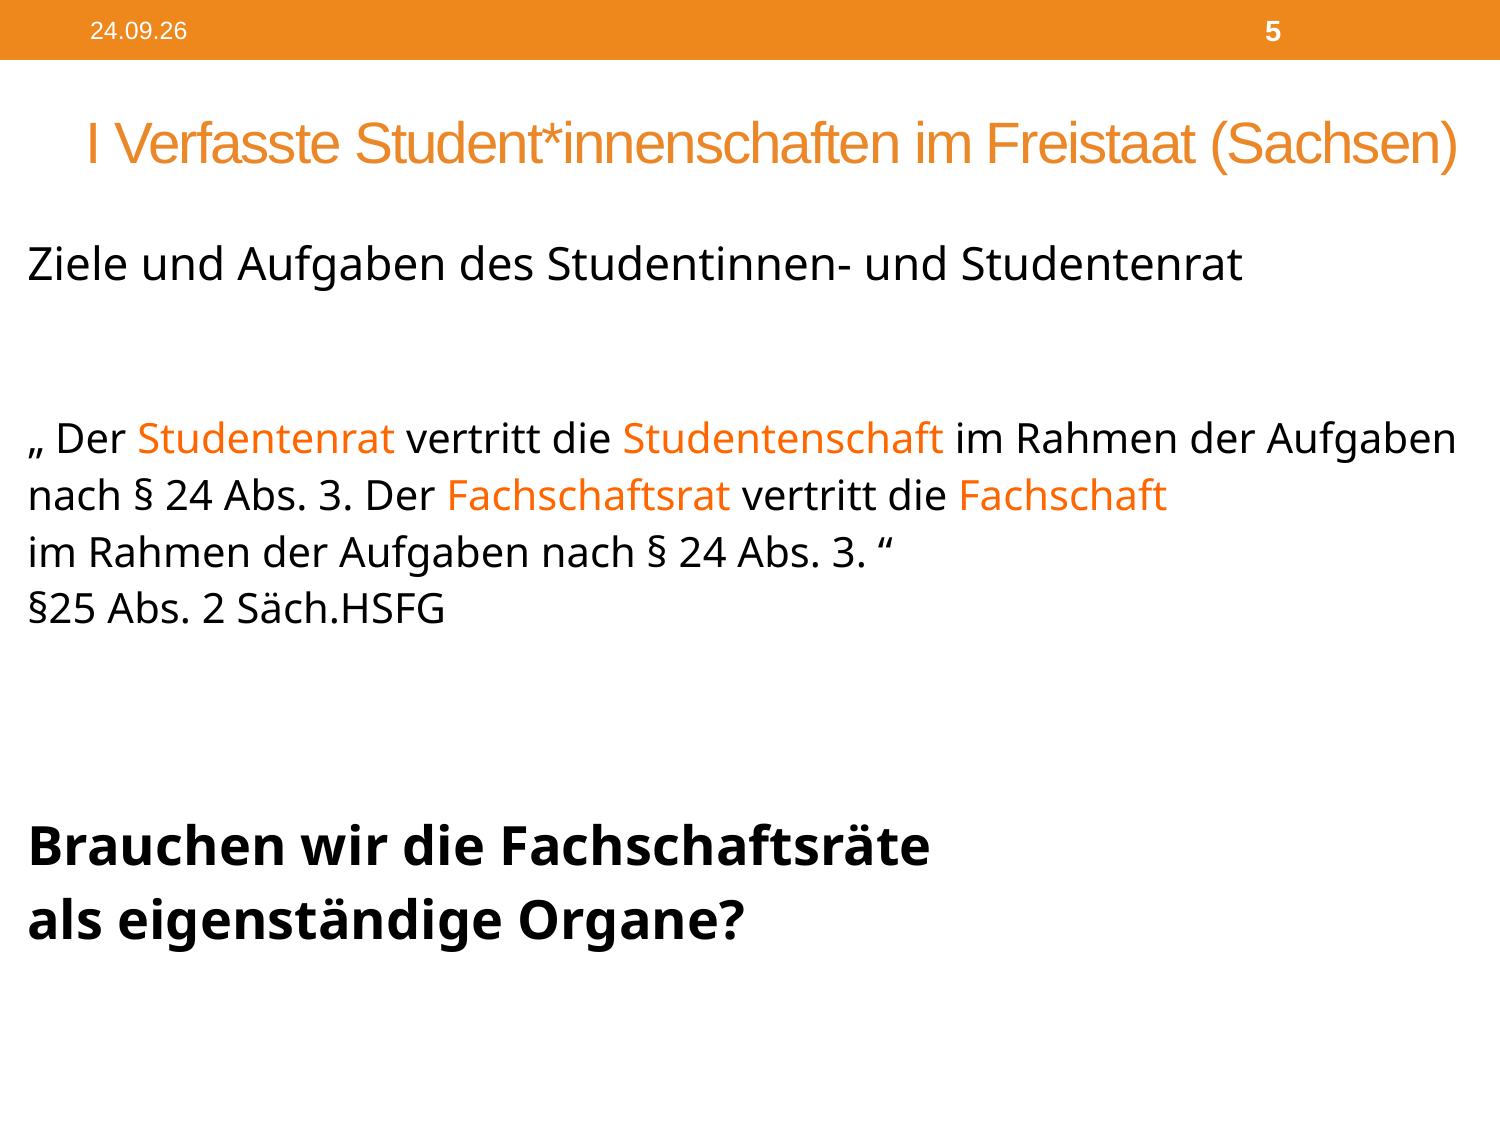

# I Verfasste Student*innenschaften im Freistaat (Sachsen)
Ziele und Aufgaben des Studentinnen- und Studentenrat
„ Der Studentenrat vertritt die Studentenschaft im Rahmen der Aufgaben
nach § 24 Abs. 3. Der Fachschaftsrat vertritt die Fachschaft
im Rahmen der Aufgaben nach § 24 Abs. 3. “
§25 Abs. 2 Säch.HSFG
Brauchen wir die Fachschaftsräte
als eigenständige Organe?